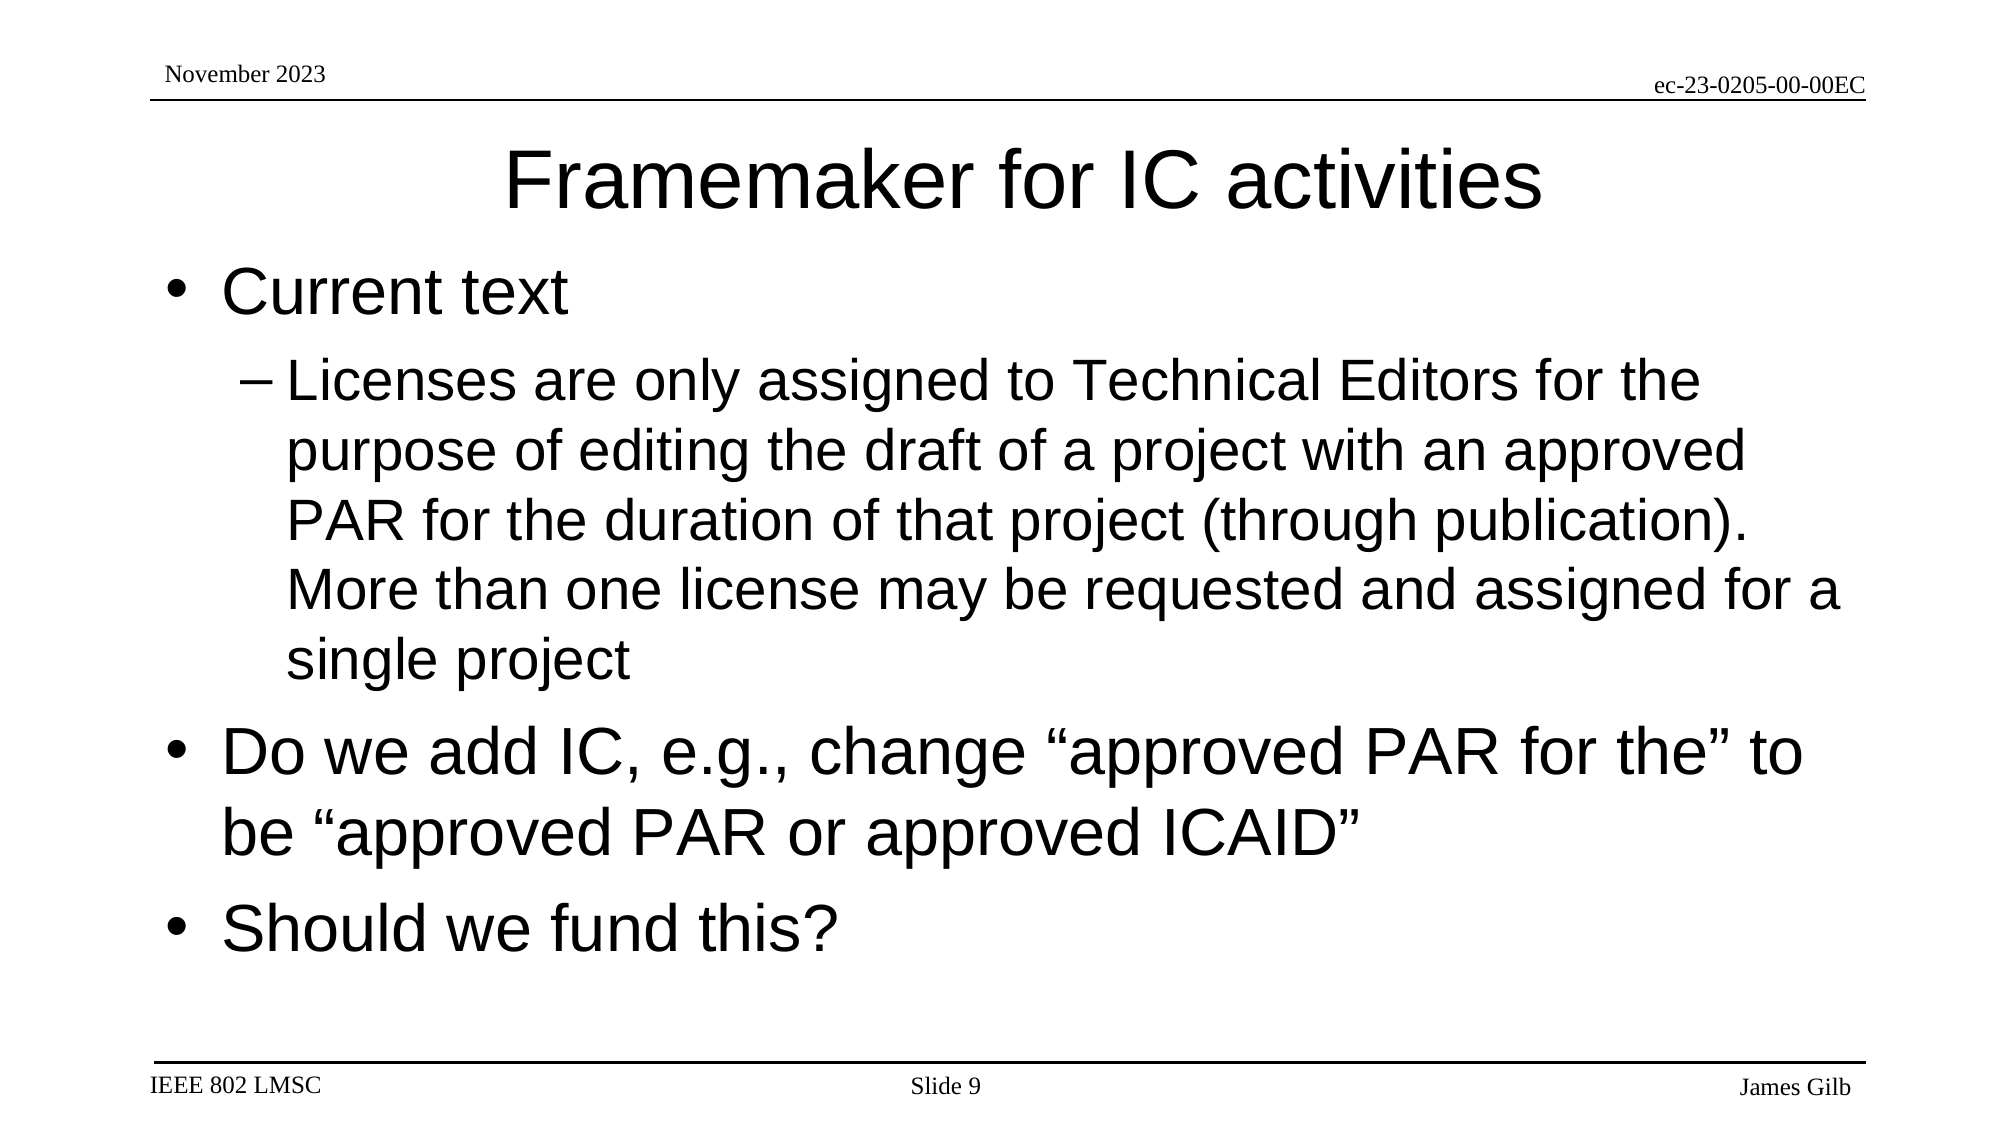

# Framemaker for IC activities
Current text
Licenses are only assigned to Technical Editors for the purpose of editing the draft of a project with an approved PAR for the duration of that project (through publication). More than one license may be requested and assigned for a single project
Do we add IC, e.g., change “approved PAR for the” to be “approved PAR or approved ICAID”
Should we fund this?
9